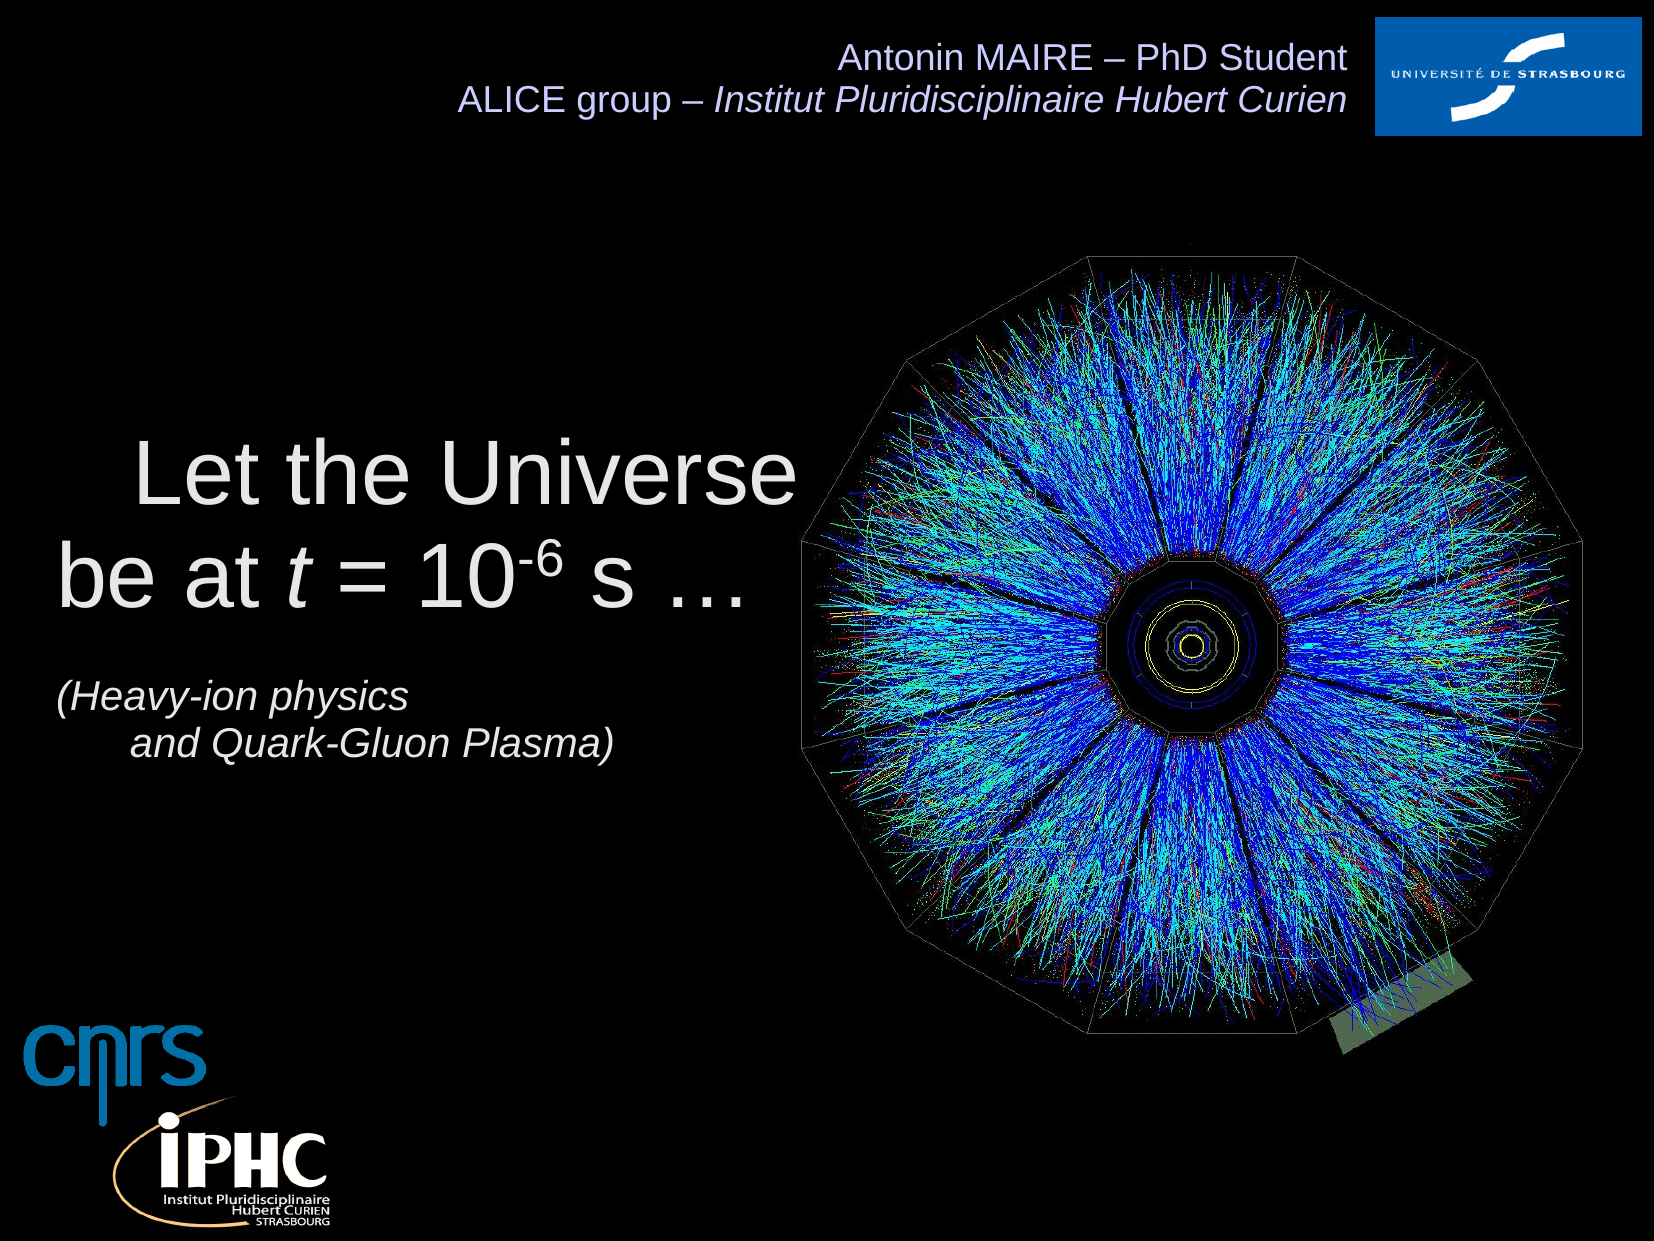

Antonin MAIRE – PhD Student
ALICE group – Institut Pluridisciplinaire Hubert Curien
 Let the Universe
be at t = 10-6 s …
(Heavy-ion physics
	and Quark-Gluon Plasma)